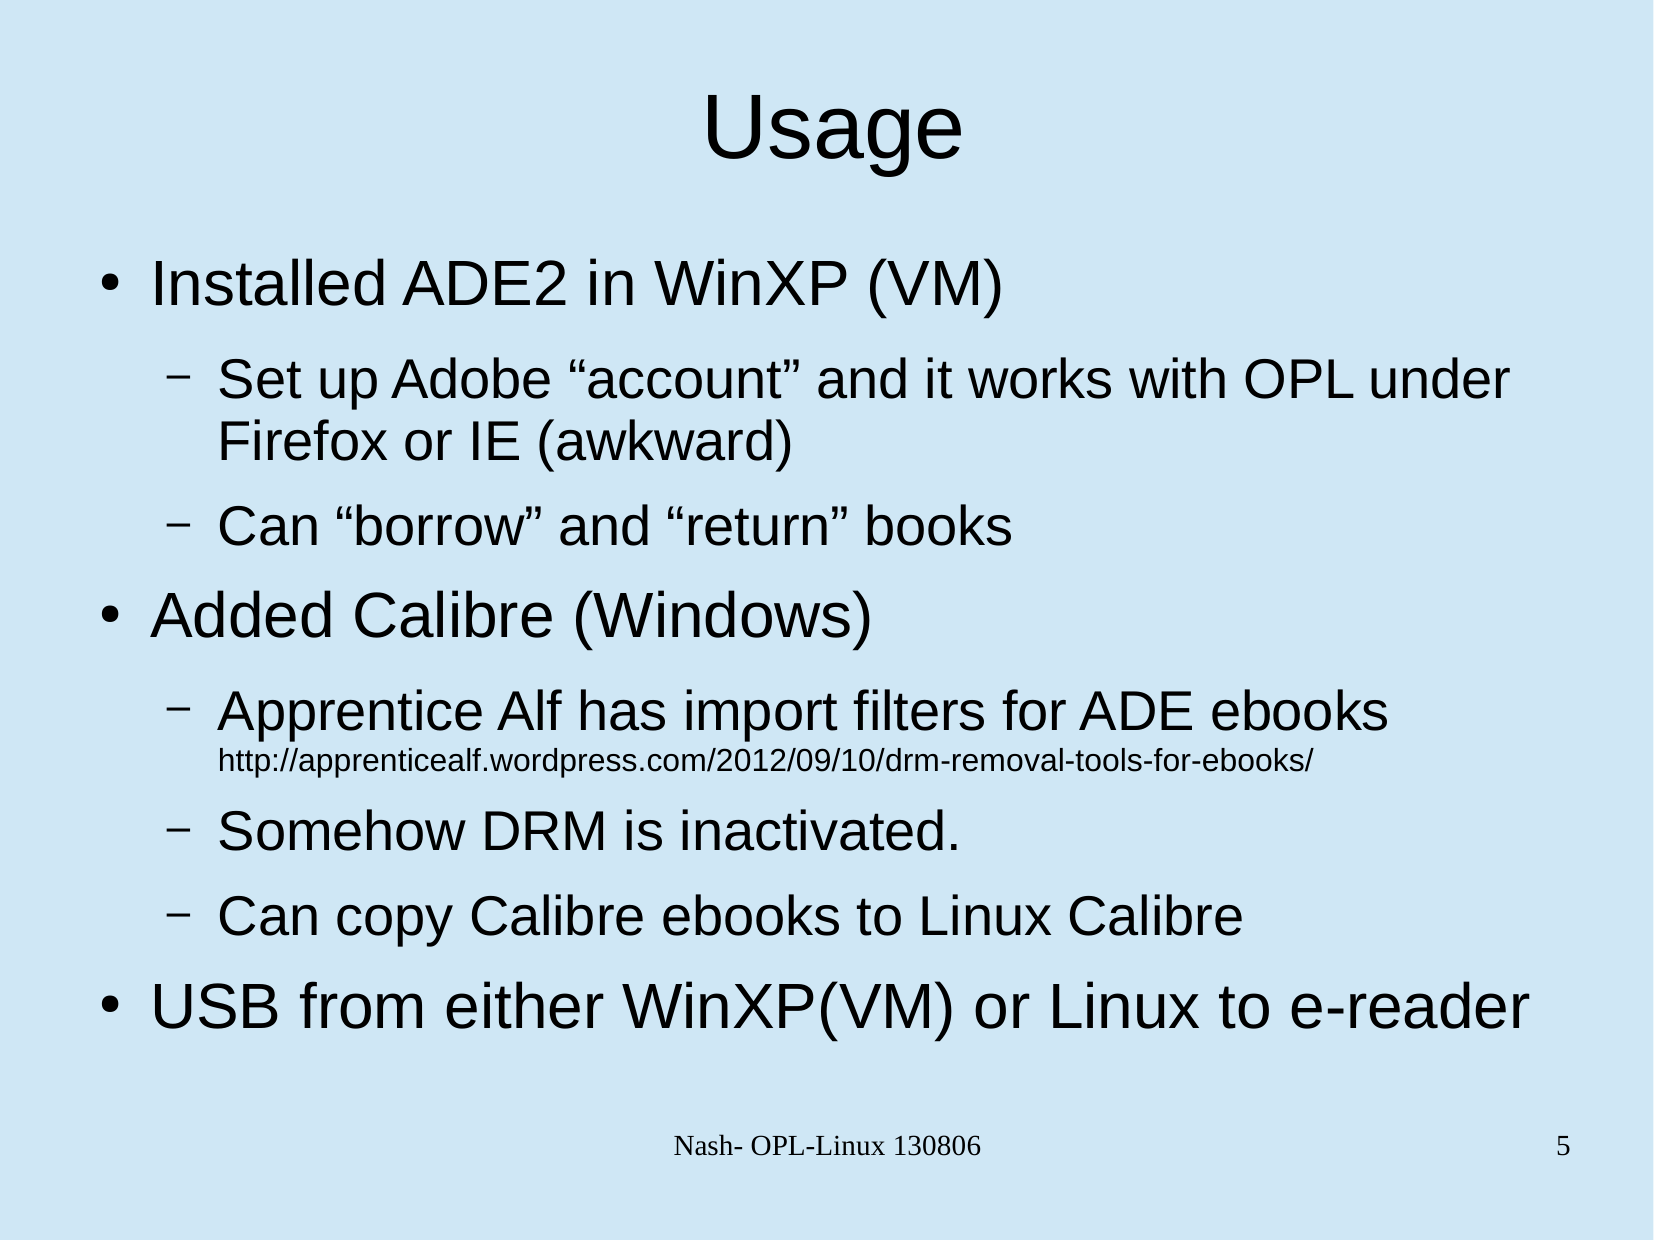

# Usage
Installed ADE2 in WinXP (VM)
Set up Adobe “account” and it works with OPL under Firefox or IE (awkward)
Can “borrow” and “return” books
Added Calibre (Windows)
Apprentice Alf has import filters for ADE ebooks http://apprenticealf.wordpress.com/2012/09/10/drm-removal-tools-for-ebooks/
Somehow DRM is inactivated.
Can copy Calibre ebooks to Linux Calibre
USB from either WinXP(VM) or Linux to e-reader
5